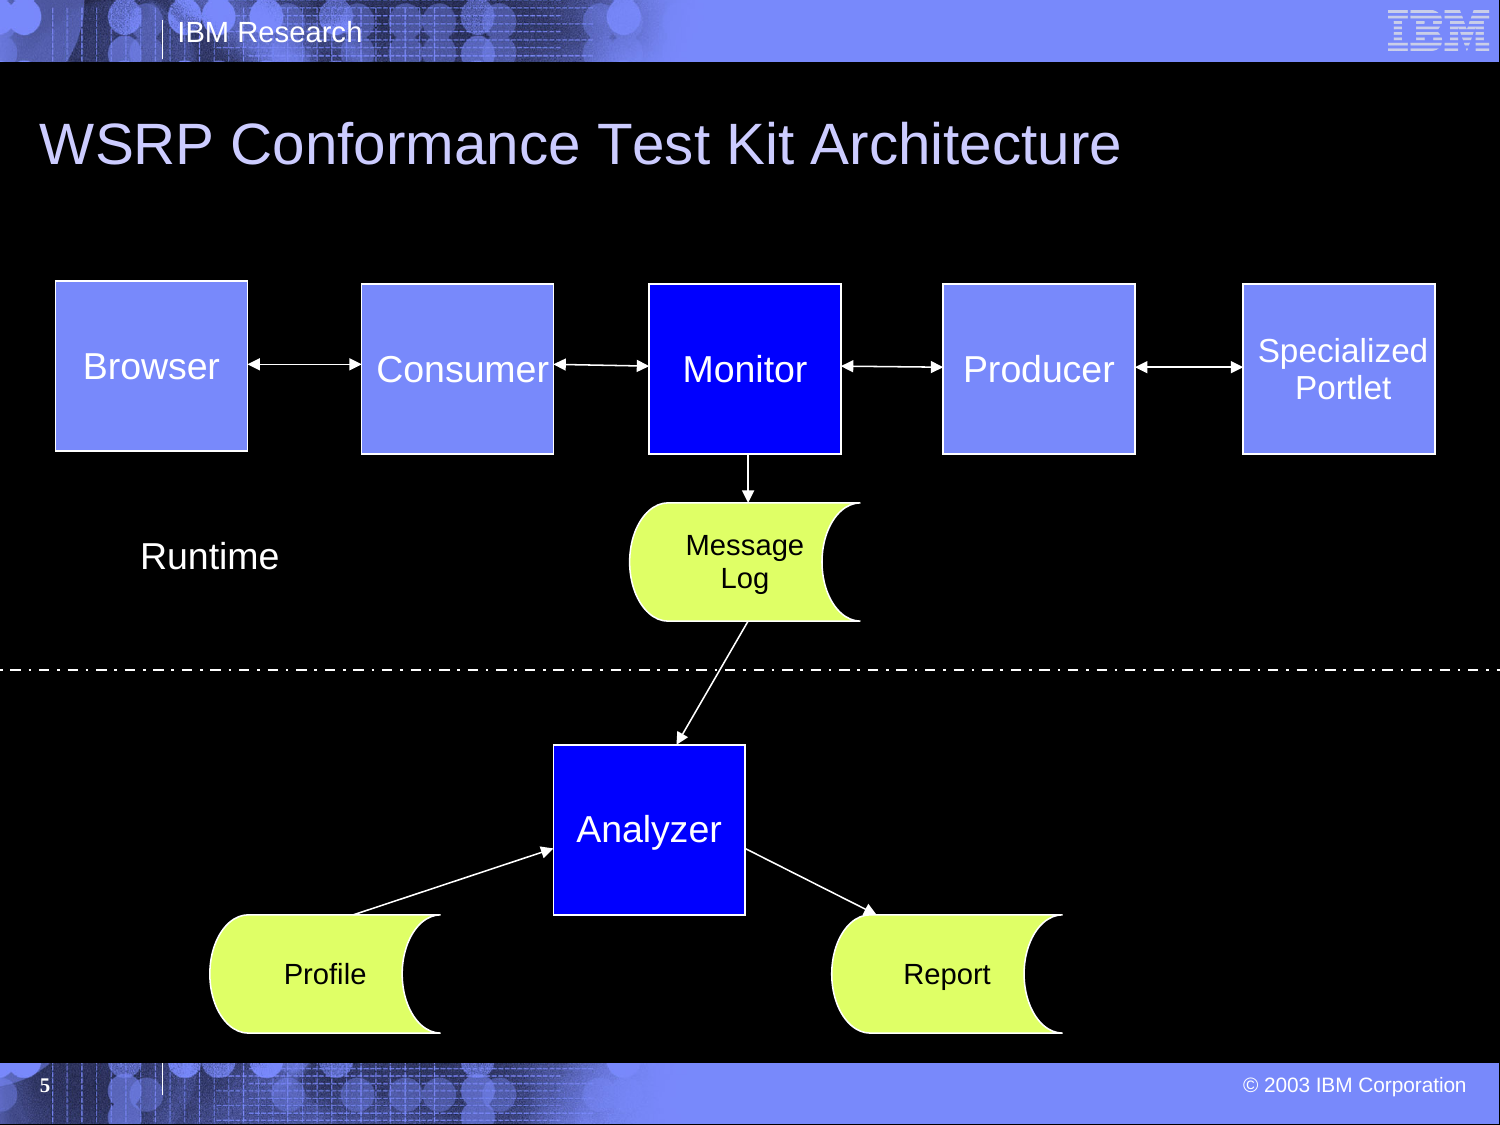

# WSRP Conformance Test Kit Architecture
Browser
Consumer
Monitor
Producer
Specialized
Portlet
Message
Log
Runtime
Analyzer
Profile
Report
5